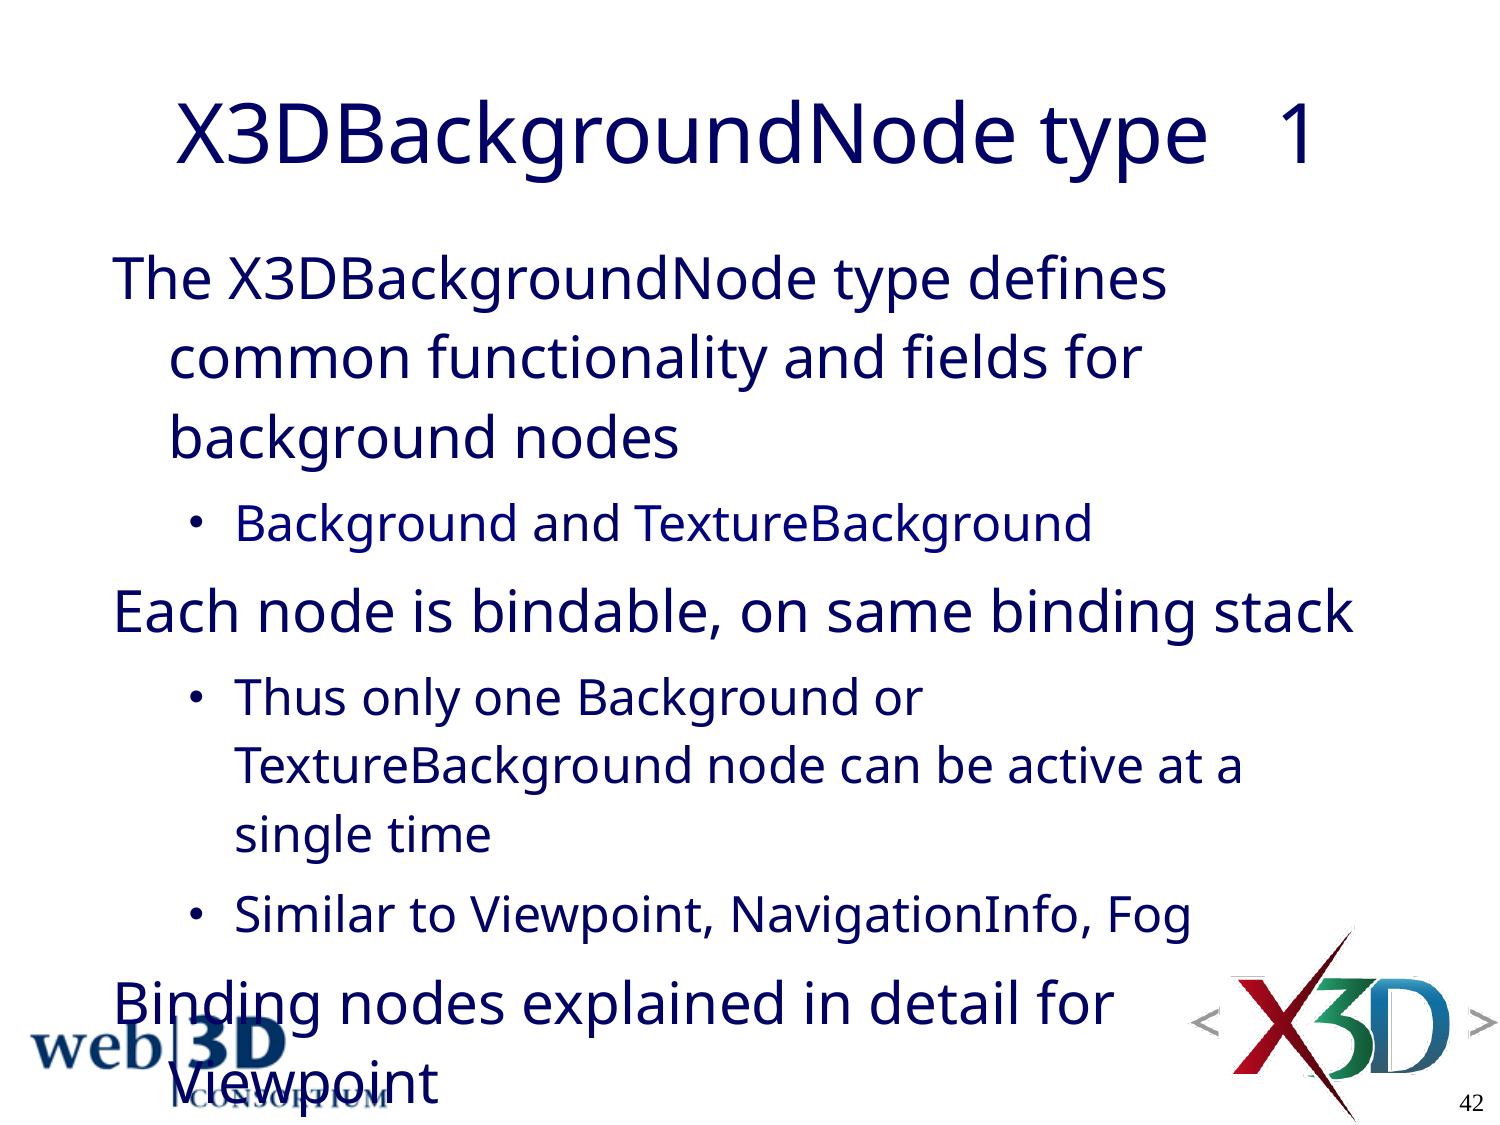

# X3DBackgroundNode type 1
The X3DBackgroundNode type defines common functionality and fields for background nodes
Background and TextureBackground
Each node is bindable, on same binding stack
Thus only one Background or TextureBackground node can be active at a single time
Similar to Viewpoint, NavigationInfo, Fog
Binding nodes explained in detail for Viewpoint
Chapter 4, Viewing and Navigation
Same techniques apply for all four binding stacks